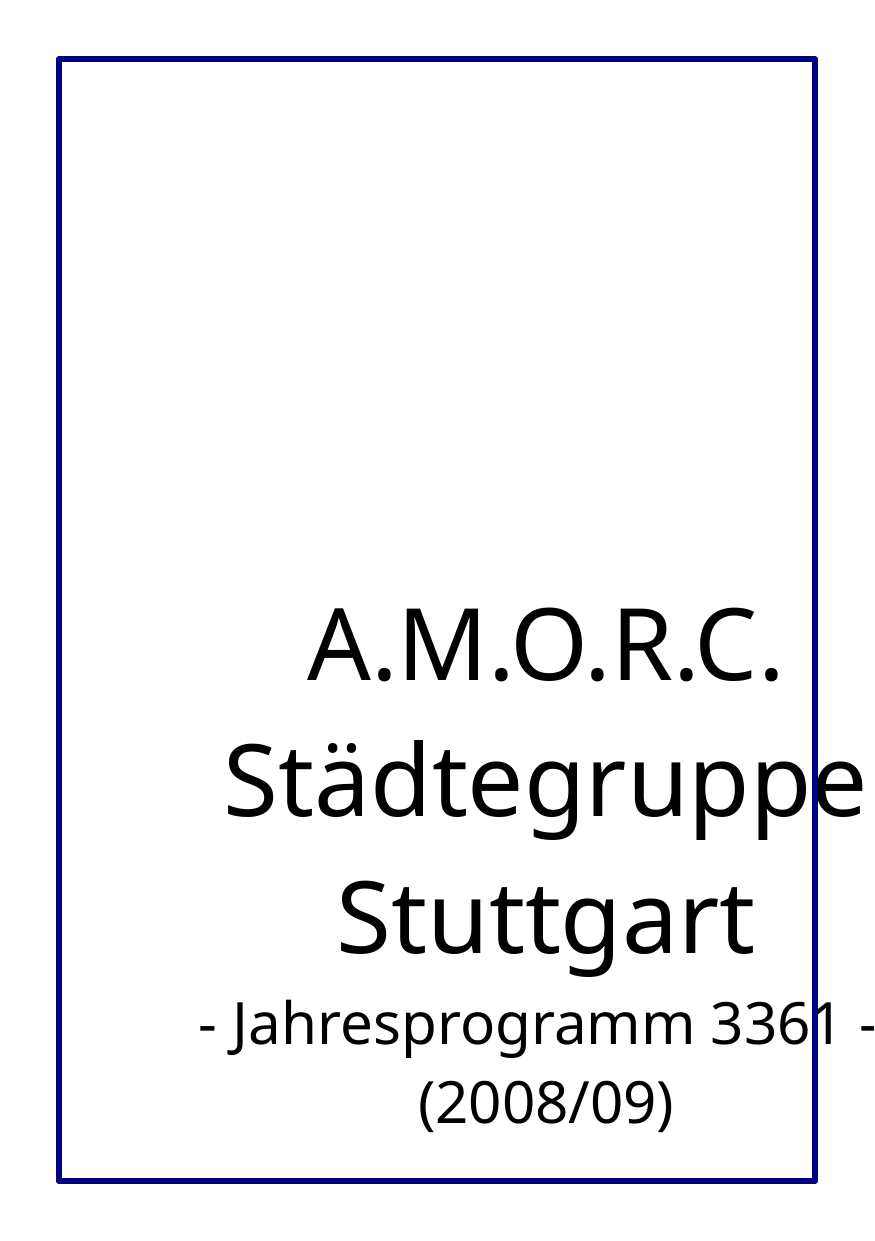

A.M.O.R.C.
Städtegruppe
Stuttgart
- Jahresprogramm 3361 -
(2008/09)